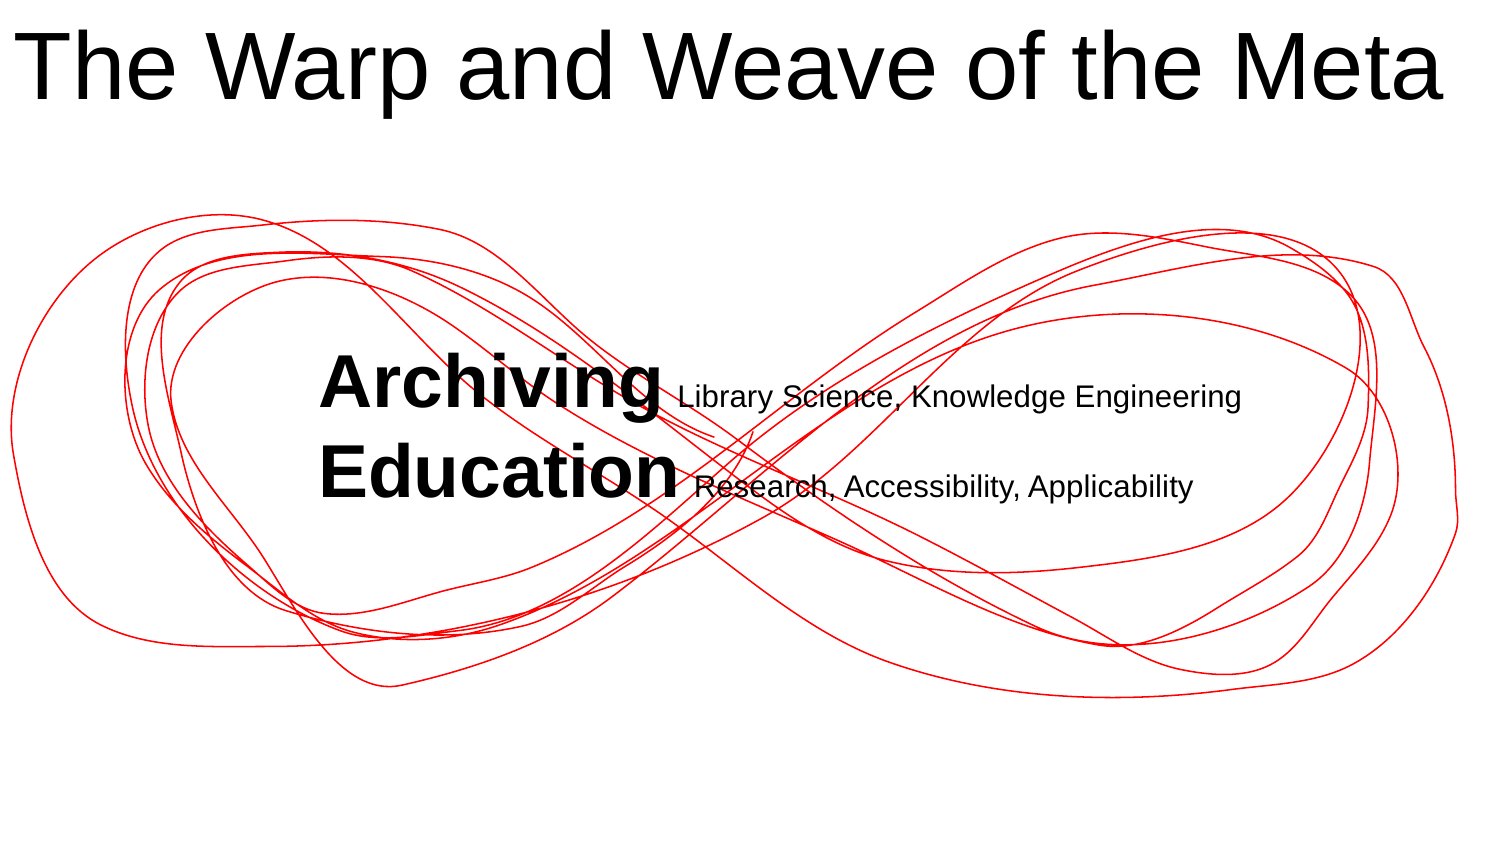

# The Warp and Weave of the Meta
Archiving Library Science, Knowledge Engineering
Education Research, Accessibility, Applicability